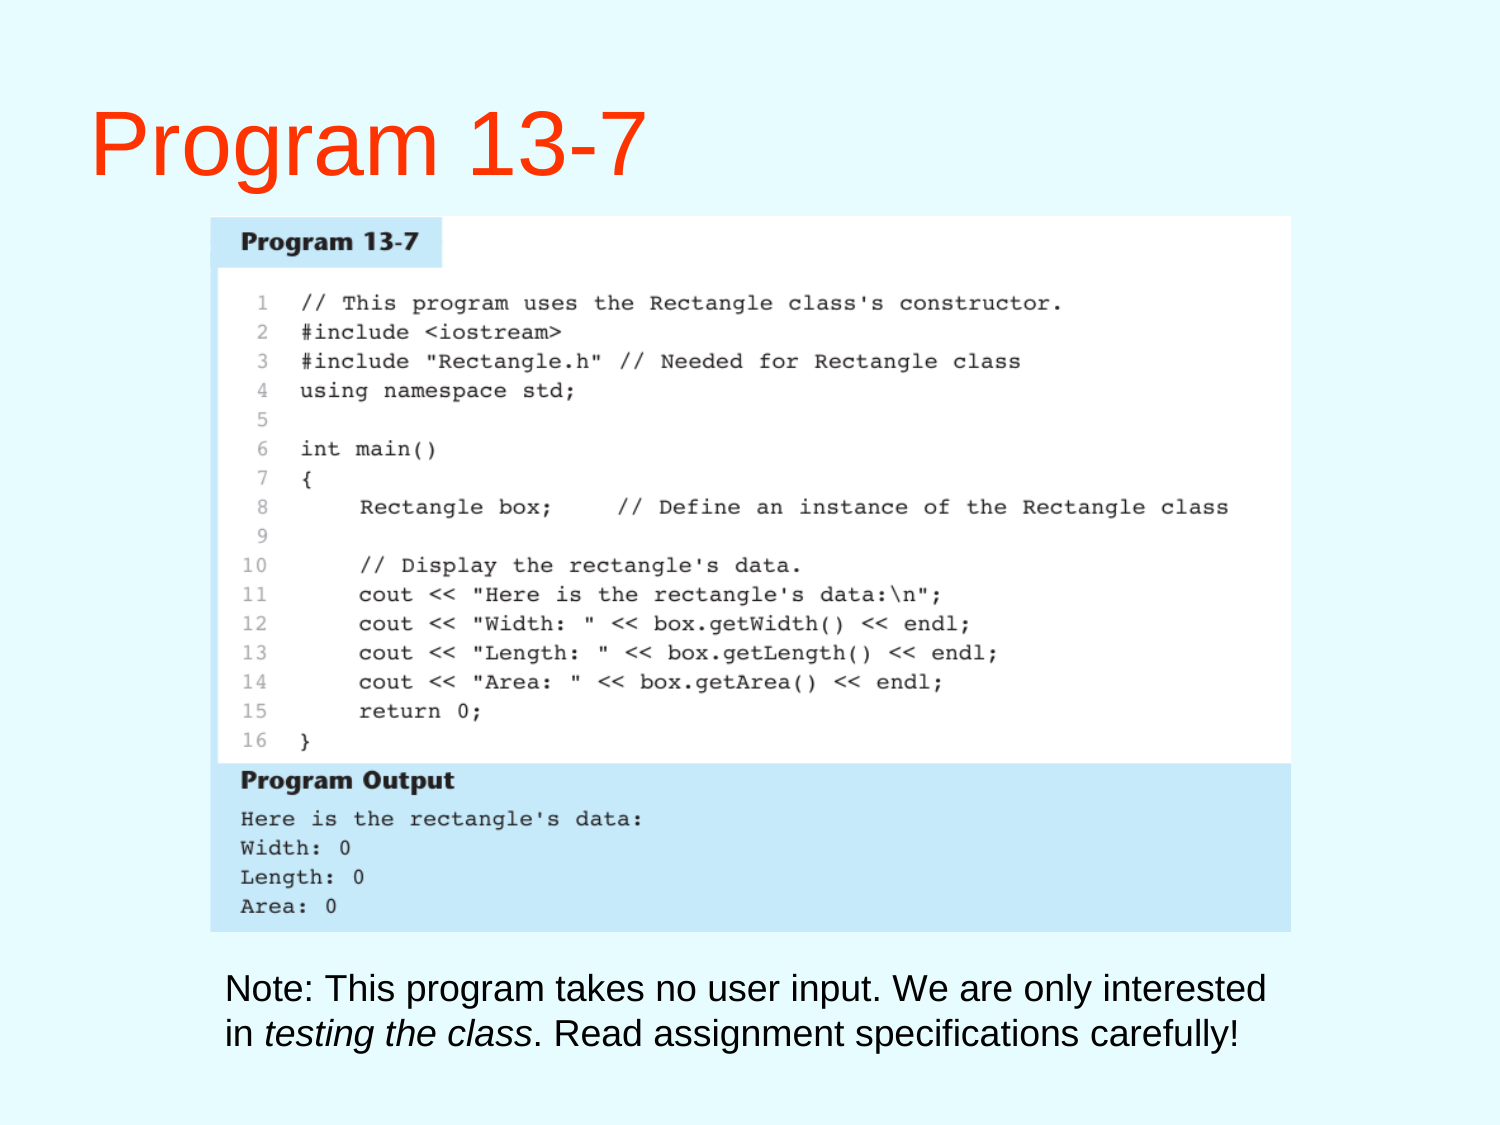

# Program 13-7
Note: This program takes no user input. We are only interested in testing the class. Read assignment specifications carefully!